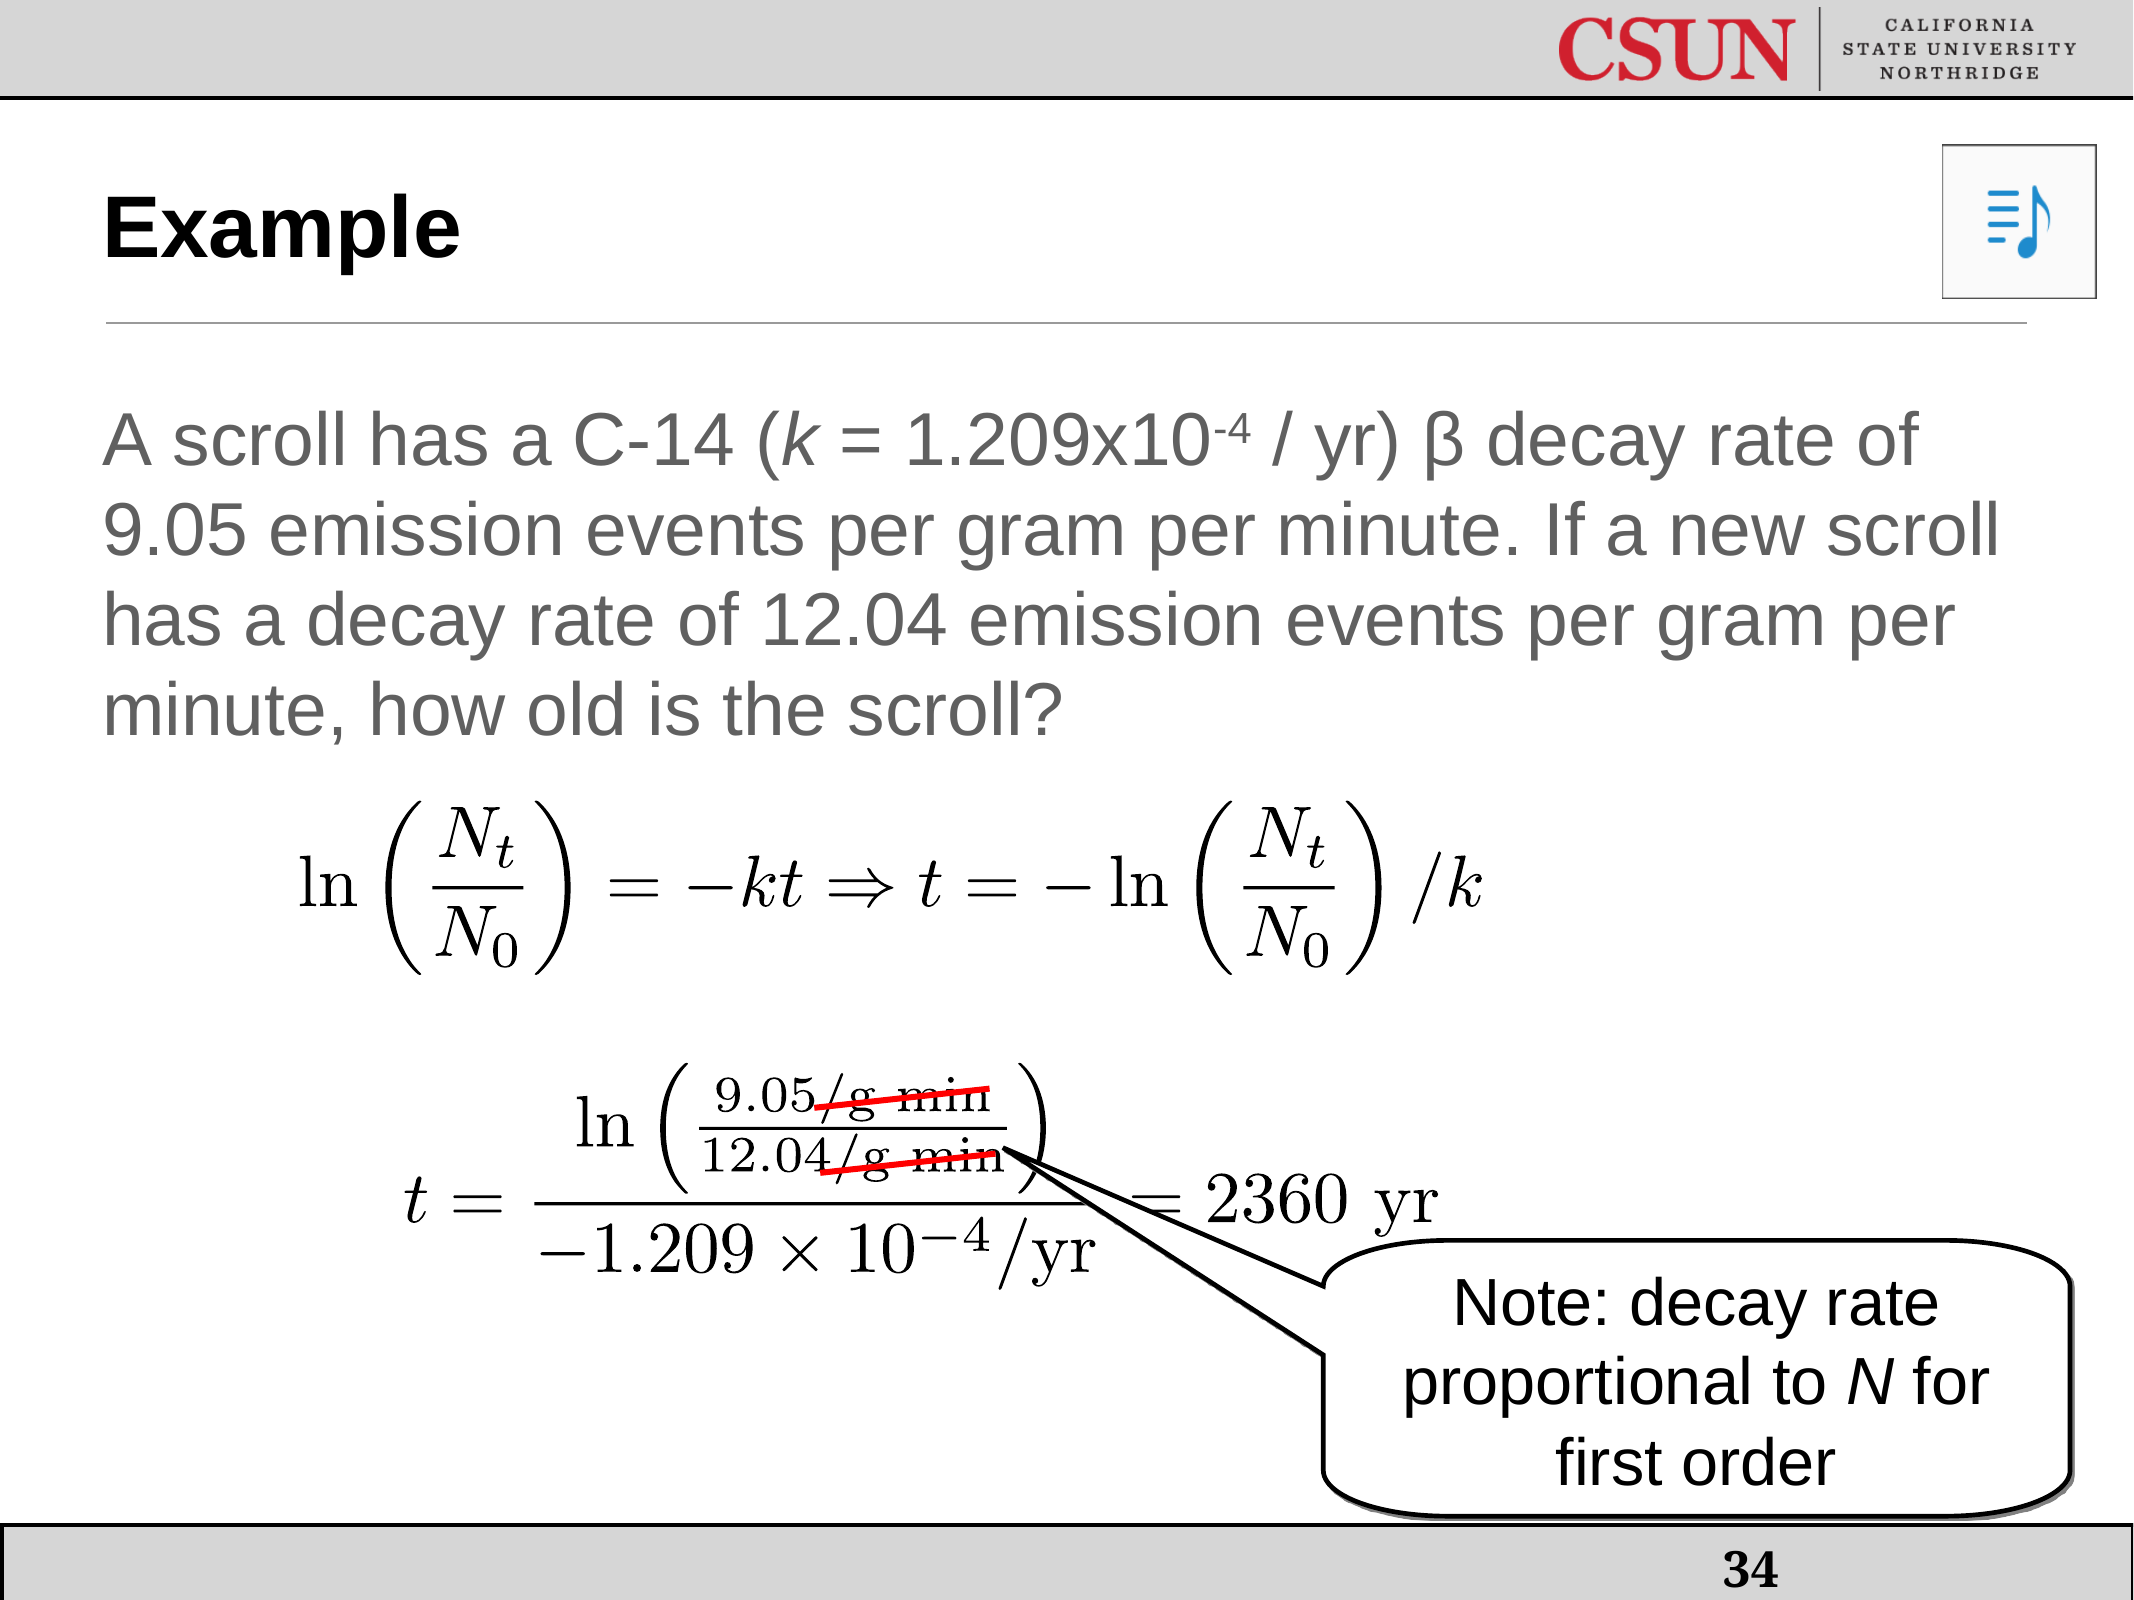

# Example
A scroll has a C-14 (k = 1.209x10-4 / yr) β decay rate of 9.05 emission events per gram per minute. If a new scroll has a decay rate of 12.04 emission events per gram per minute, how old is the scroll?
Note: decay rate proportional to N for first order
34